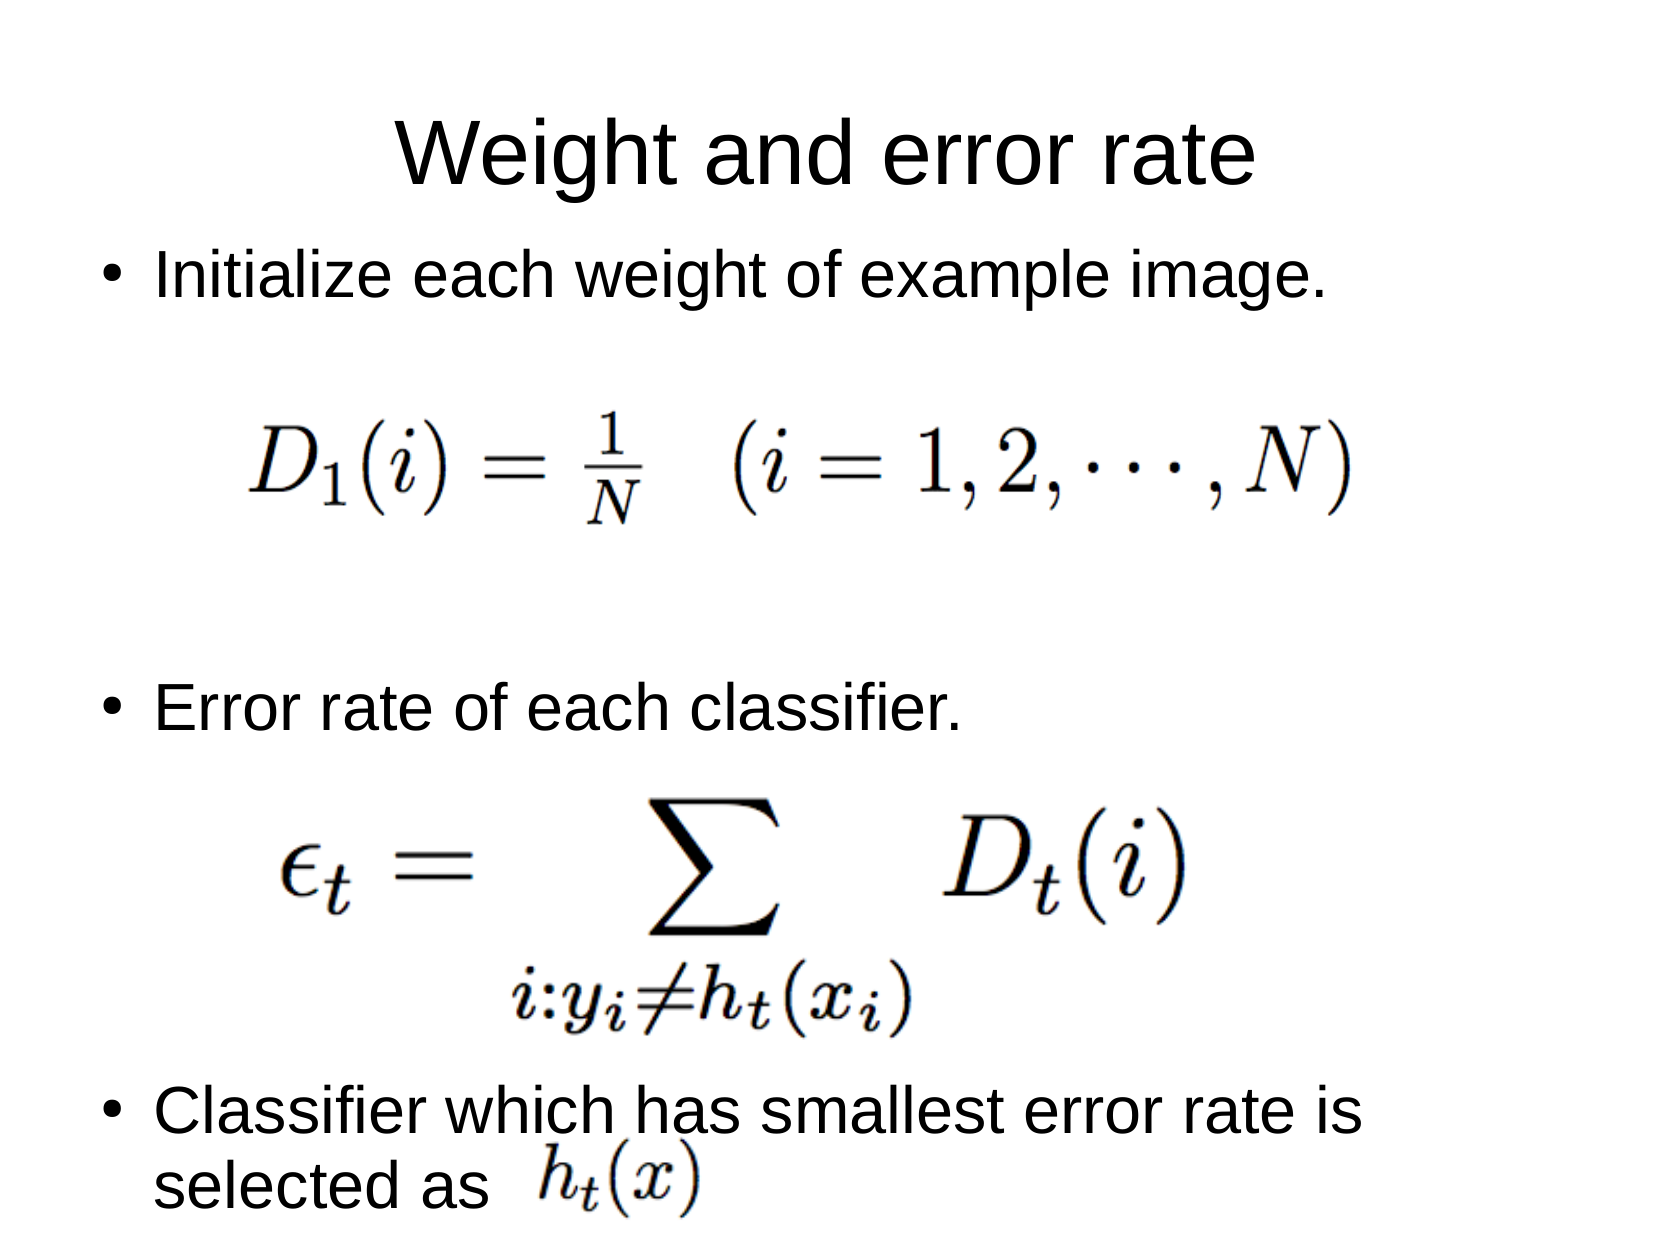

# Weight and error rate
Initialize each weight of example image.
Error rate of each classifier.
Classifier which has smallest error rate is selected as